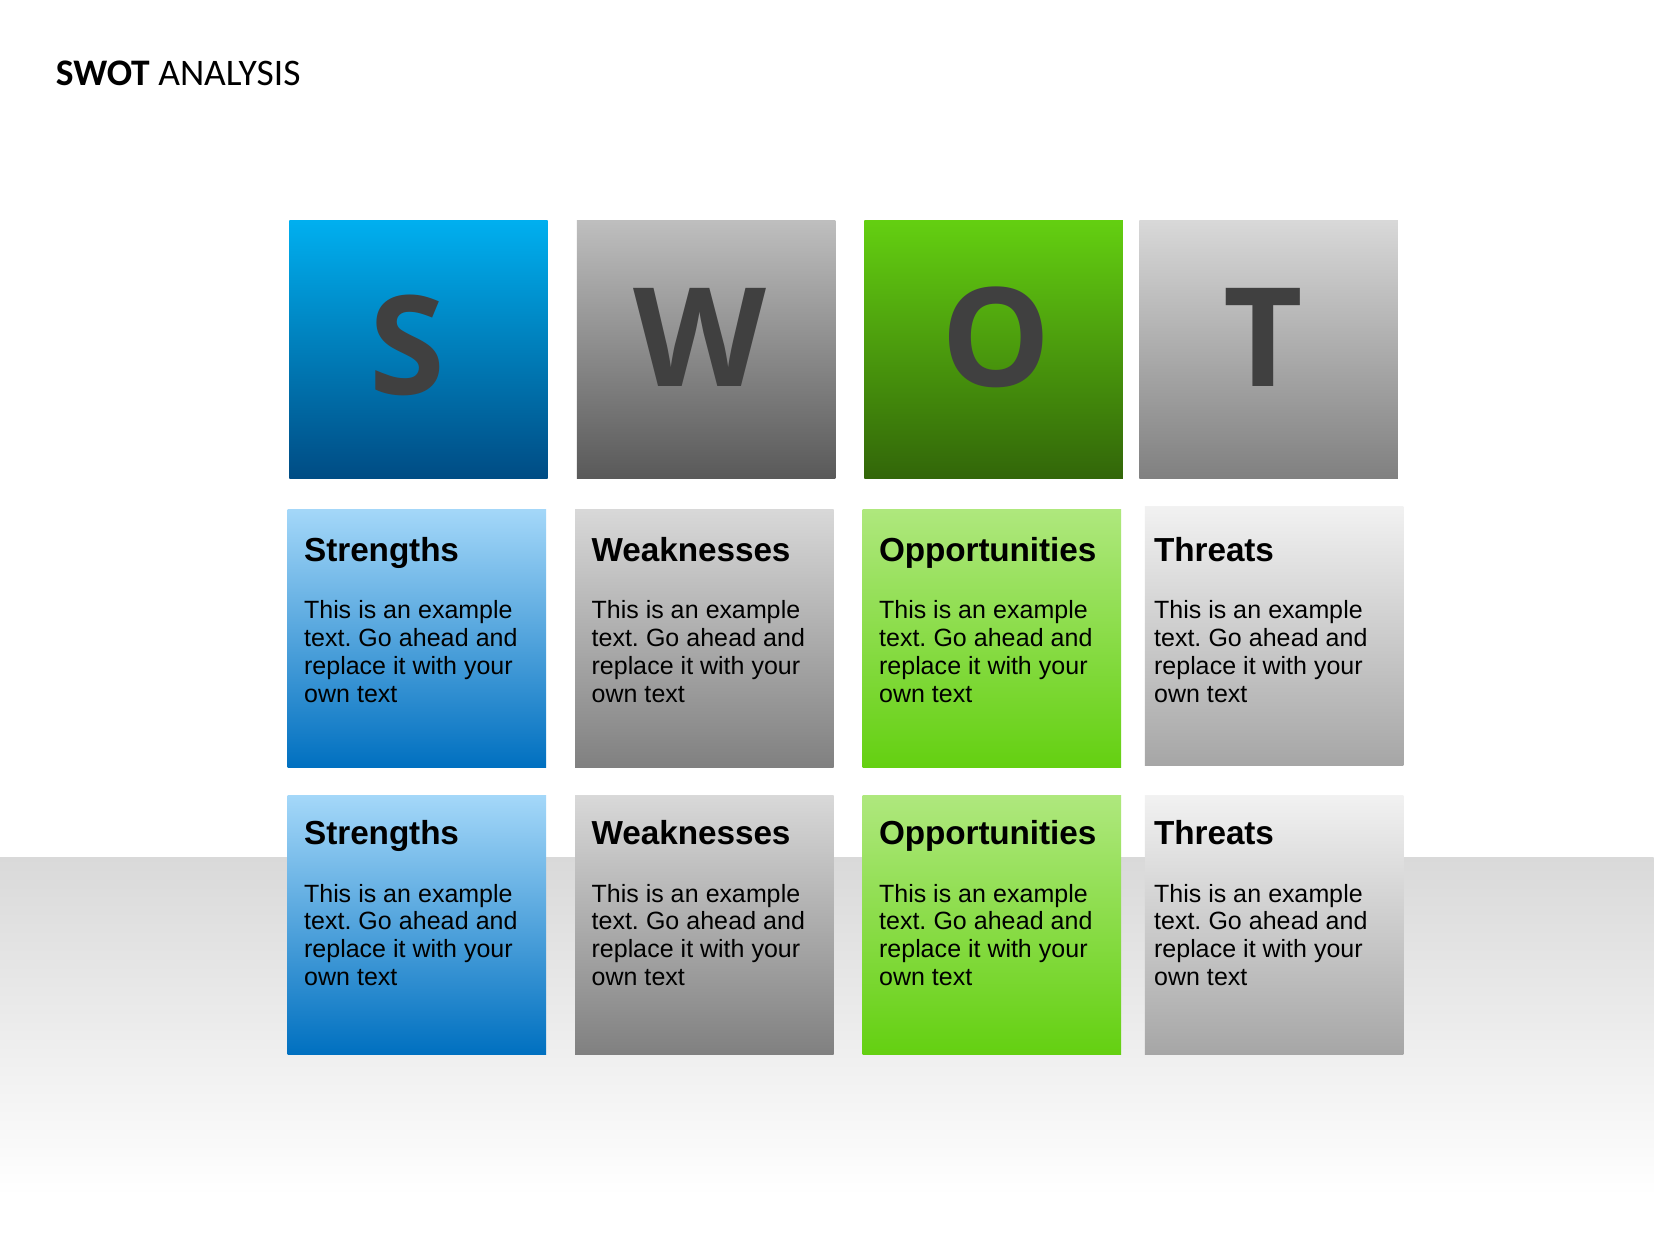

SWOT ANALYSIS
W
O
T
S
Strengths
This is an example text. Go ahead and replace it with your own text
Weaknesses
This is an example text. Go ahead and replace it with your own text
Opportunities
This is an example text. Go ahead and replace it with your own text
Threats
This is an example text. Go ahead and replace it with your own text
Strengths
This is an example text. Go ahead and replace it with your own text
Weaknesses
This is an example text. Go ahead and replace it with your own text
Opportunities
This is an example text. Go ahead and replace it with your own text
Threats
This is an example text. Go ahead and replace it with your own text